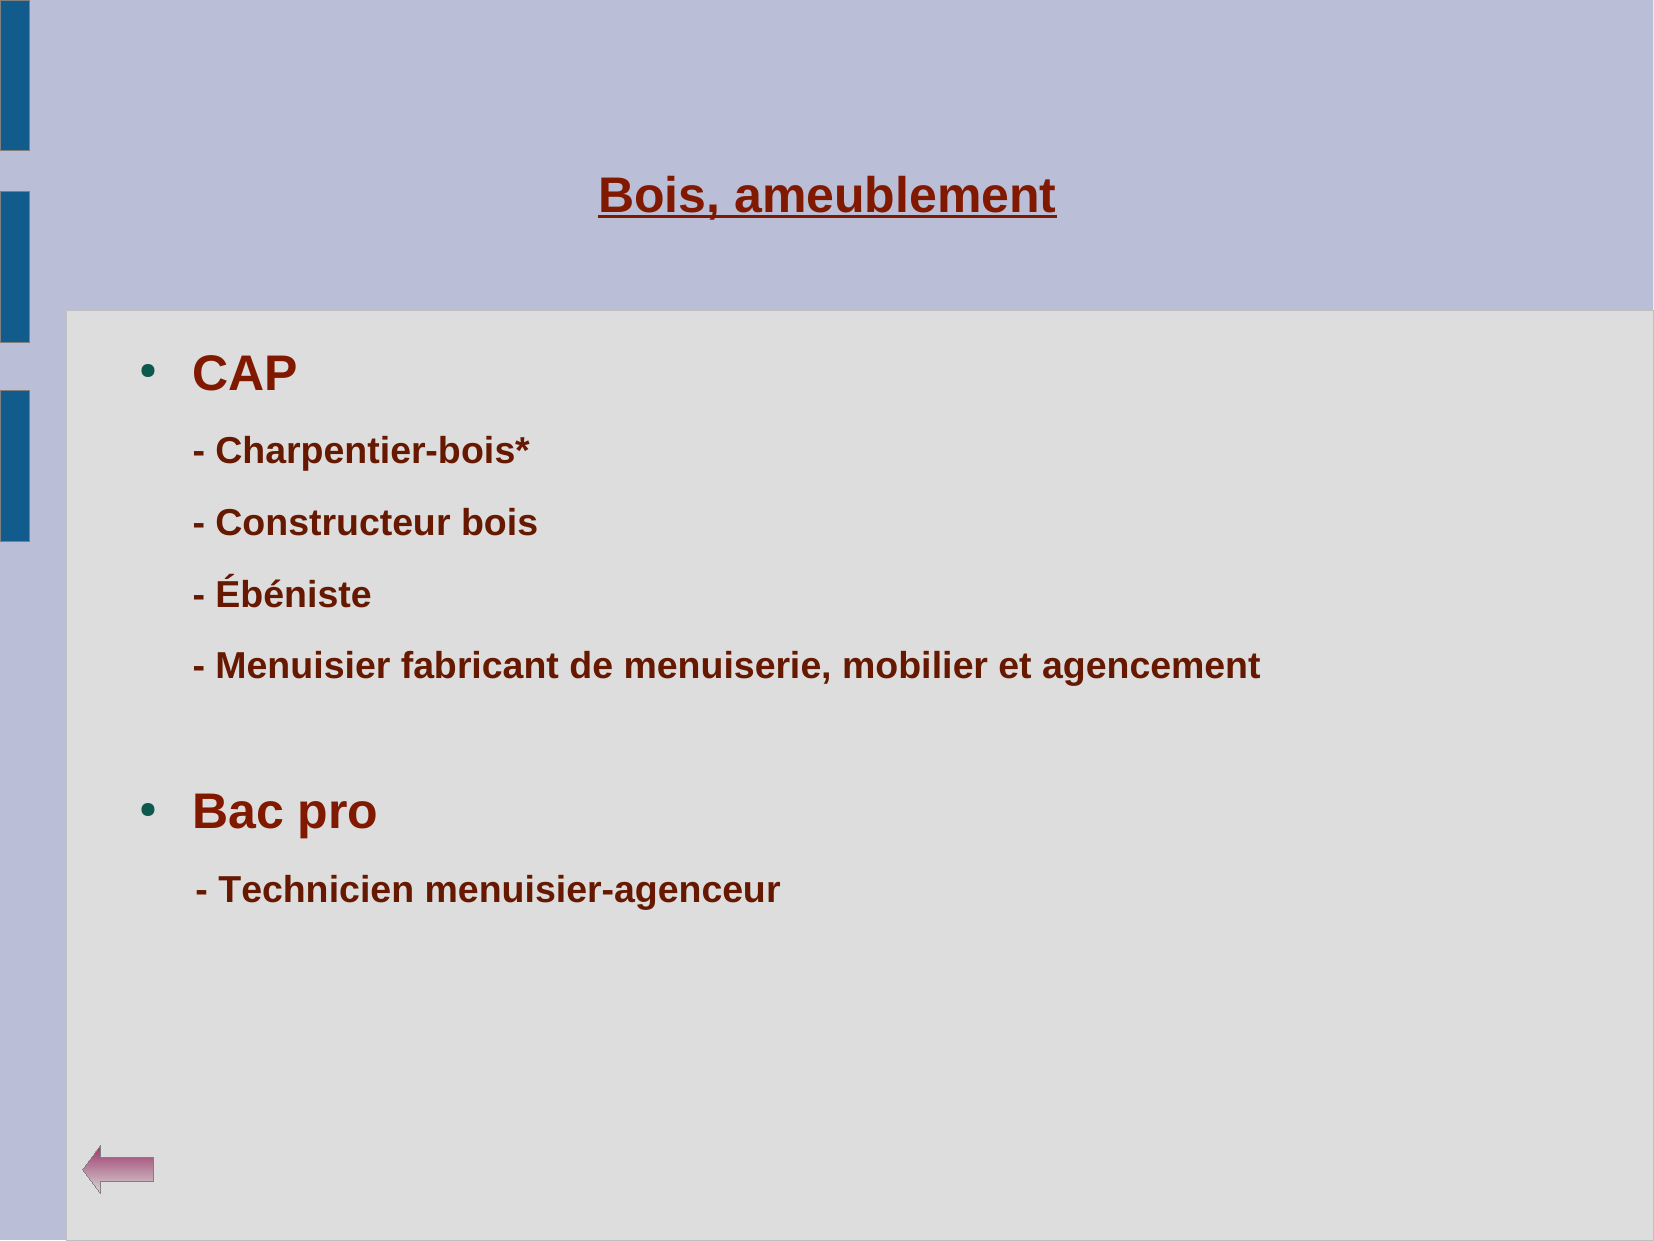

# Bois, ameublement
CAP
- Charpentier-bois*
- Constructeur bois
- Ébéniste
- Menuisier fabricant de menuiserie, mobilier et agencement
Bac pro
 	- Technicien menuisier-agenceur